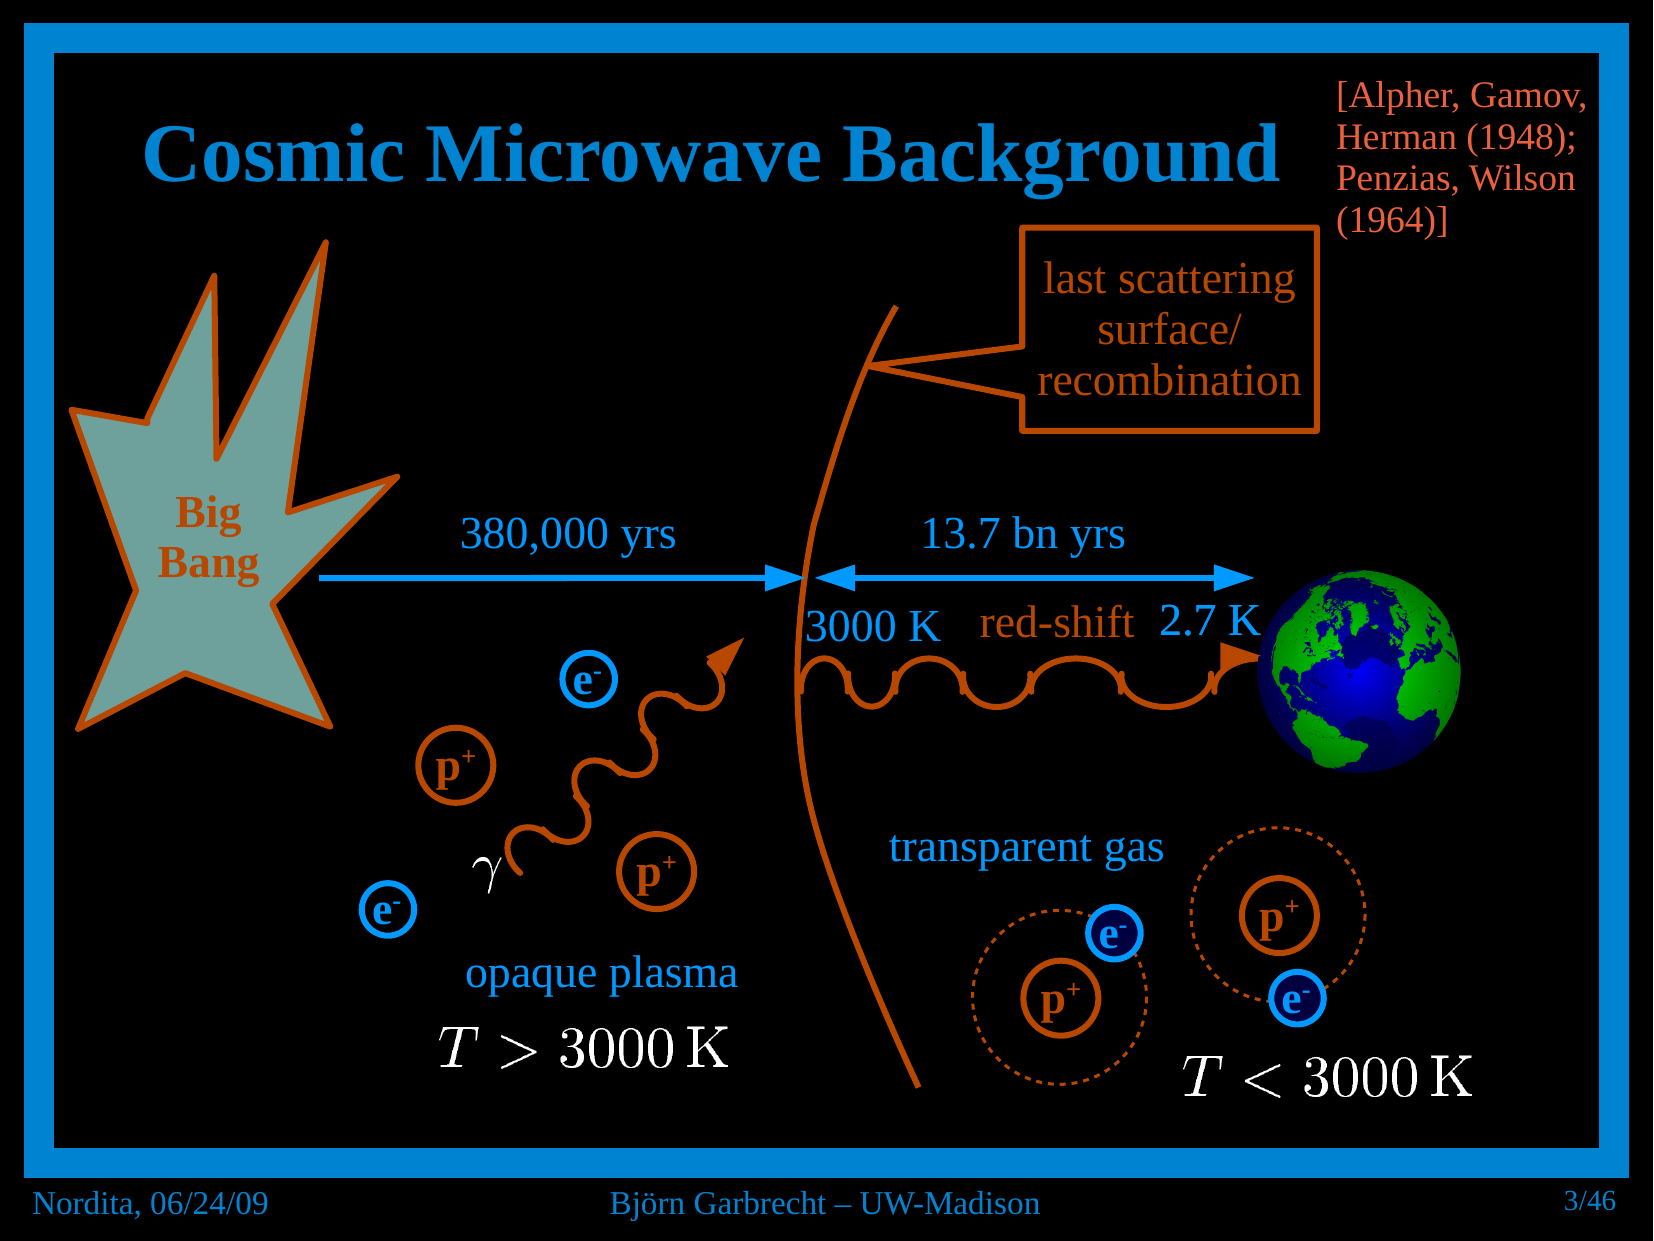

# Cosmic Microwave Background
[Alpher, Gamov,
Herman (1948);
Penzias, Wilson
(1964)]
last scattering
surface/
recombination
Big
Bang
380,000 yrs
13.7 bn yrs
2.7 K
2.7 K
red-shift
3000 K
e-
p+
transparent gas
p+
e-
p+
e-
opaque plasma
p+
e-
Björn Garbrecht – UW-Madison
3